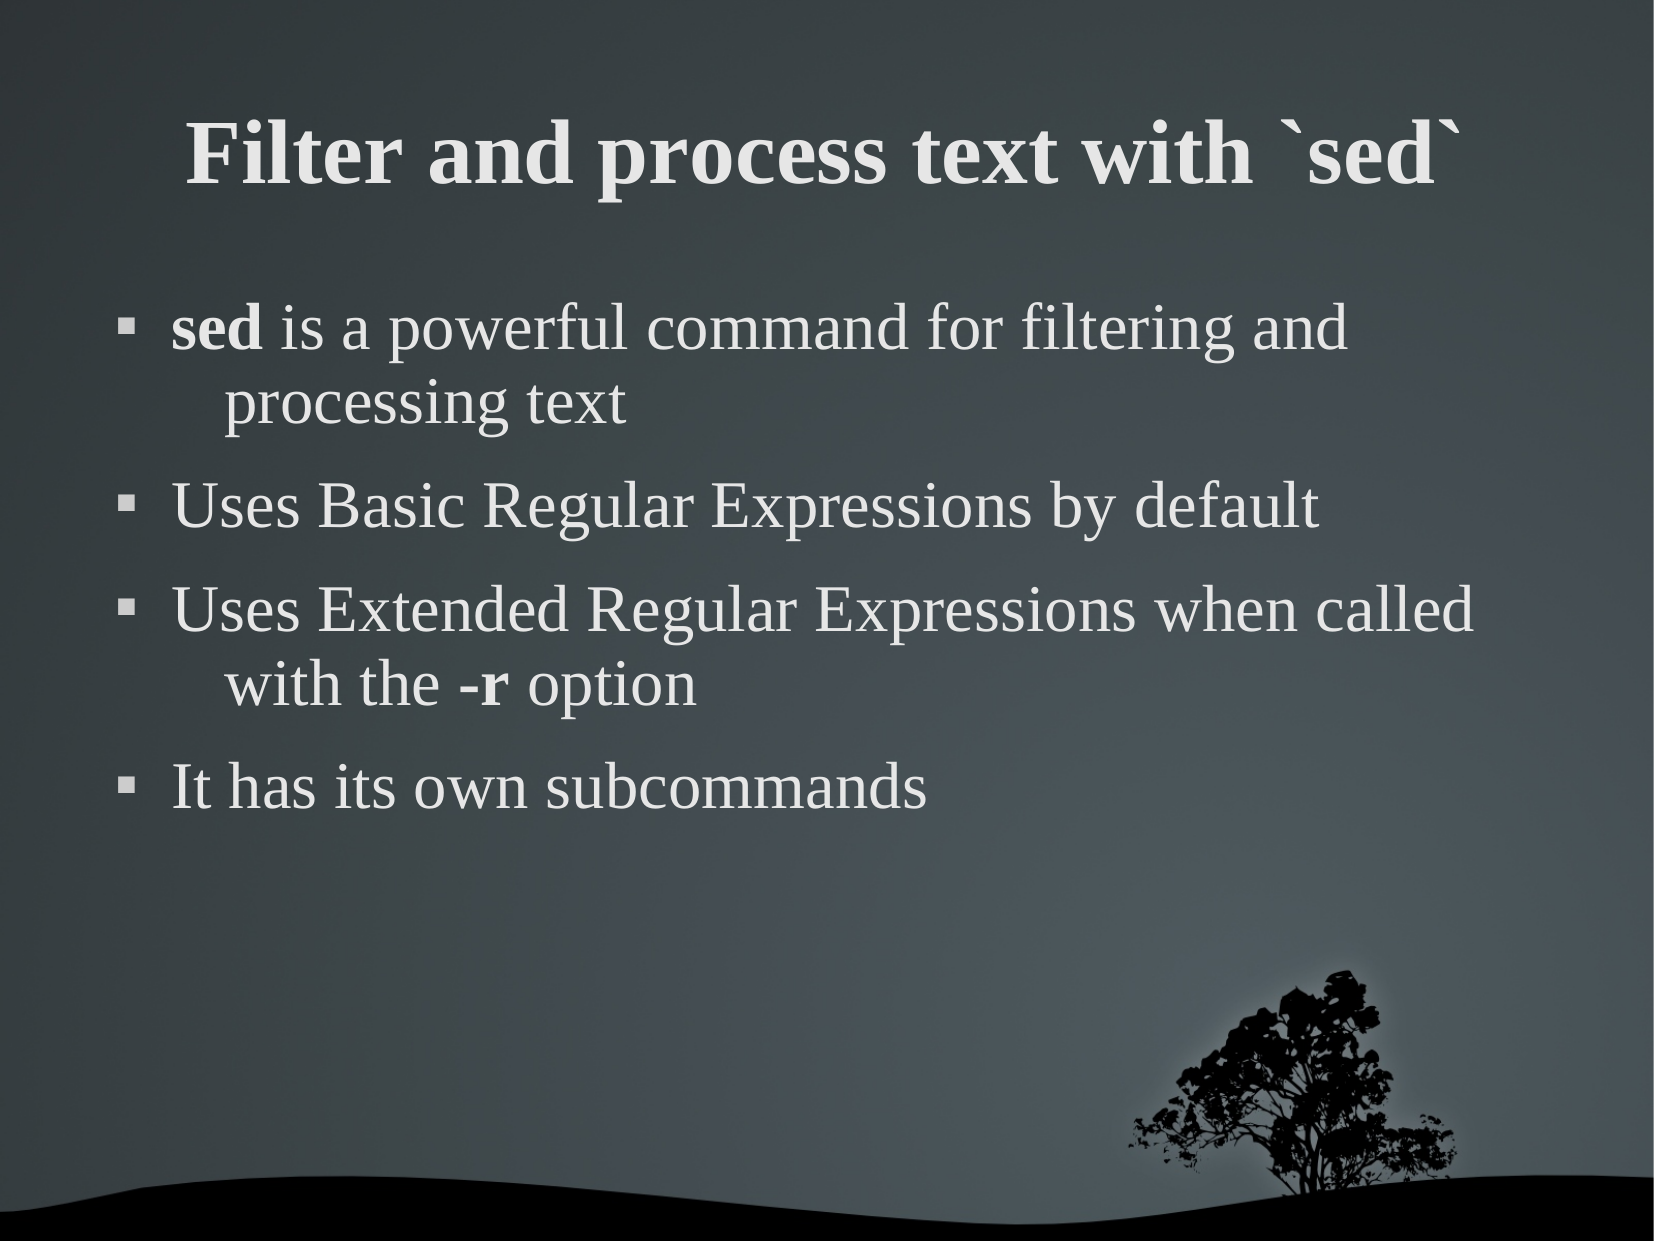

# Filter and process text with `sed`
sed is a powerful command for filtering and processing text
Uses Basic Regular Expressions by default
Uses Extended Regular Expressions when called with the -r option
It has its own subcommands